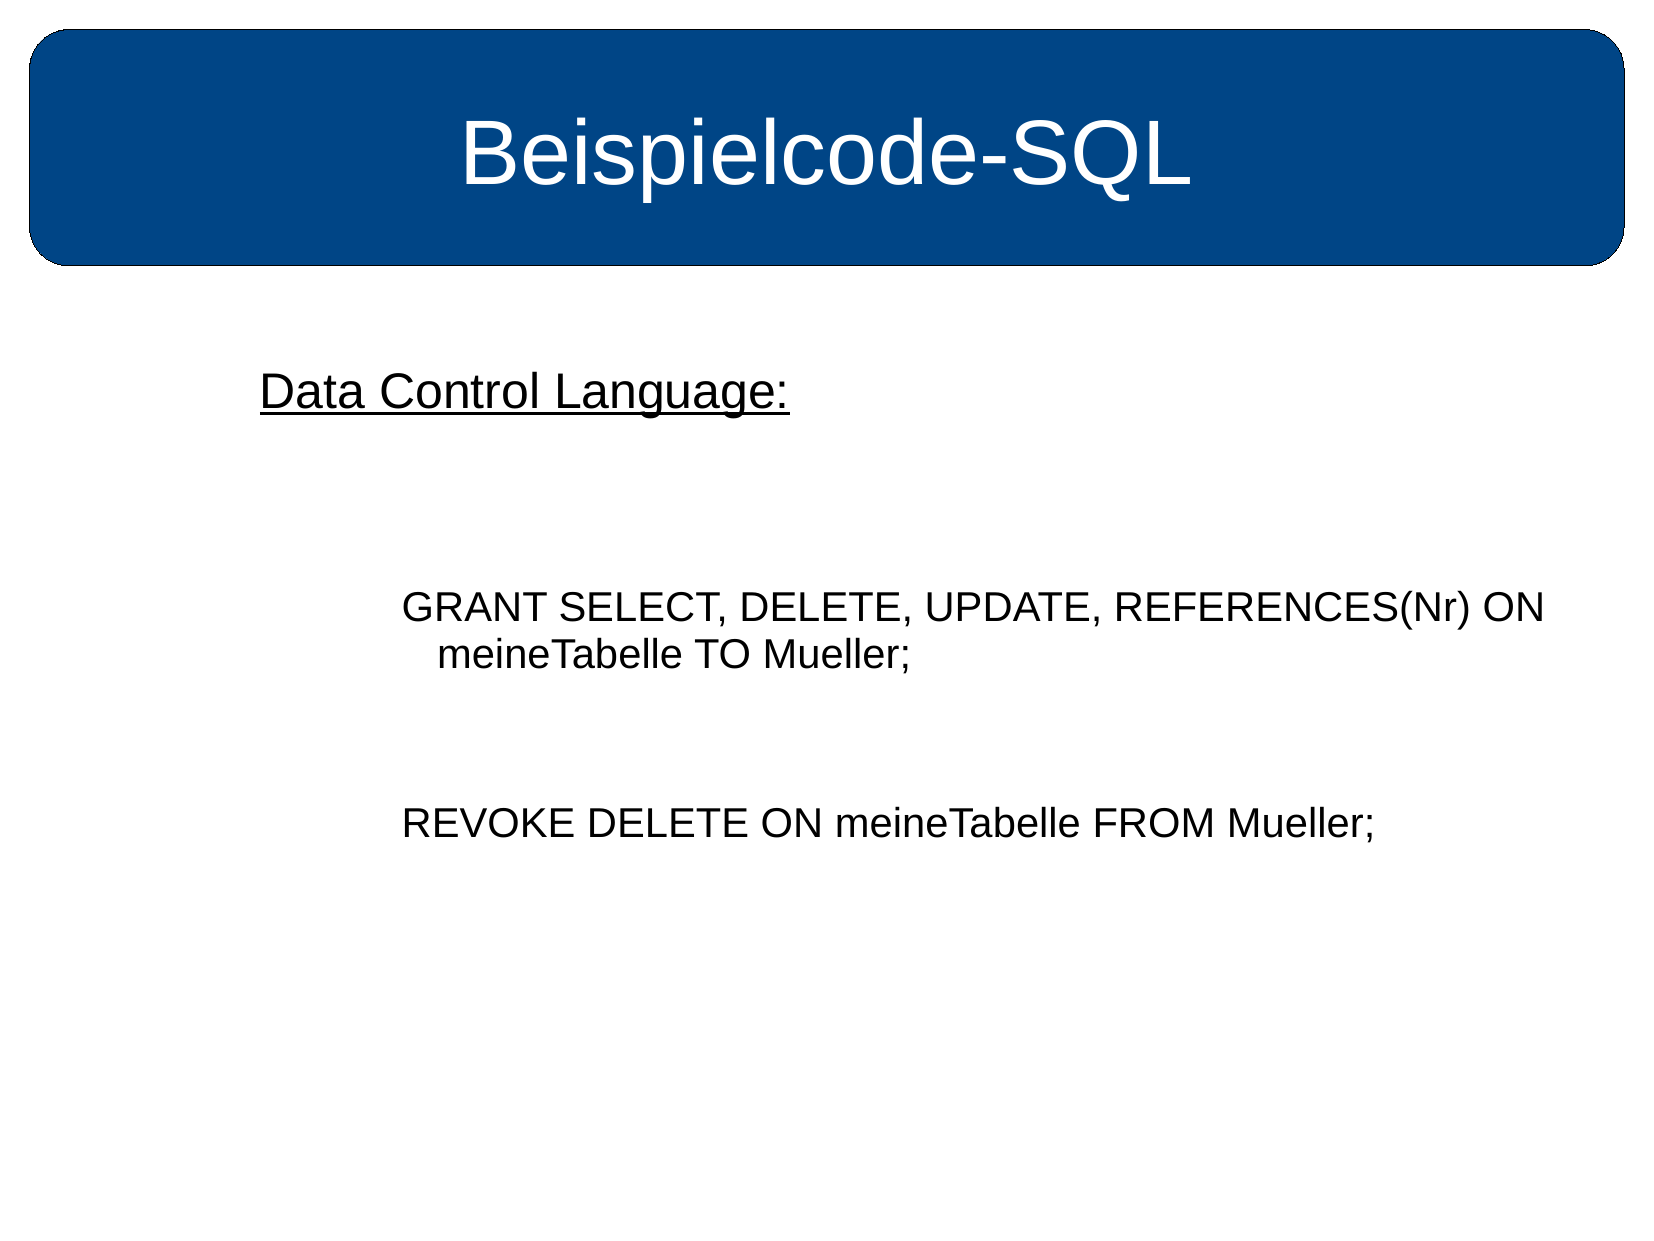

# Beispielcode-SQL
Data Control Language:
GRANT SELECT, DELETE, UPDATE, REFERENCES(Nr) ON meineTabelle TO Mueller;
REVOKE DELETE ON meineTabelle FROM Mueller;